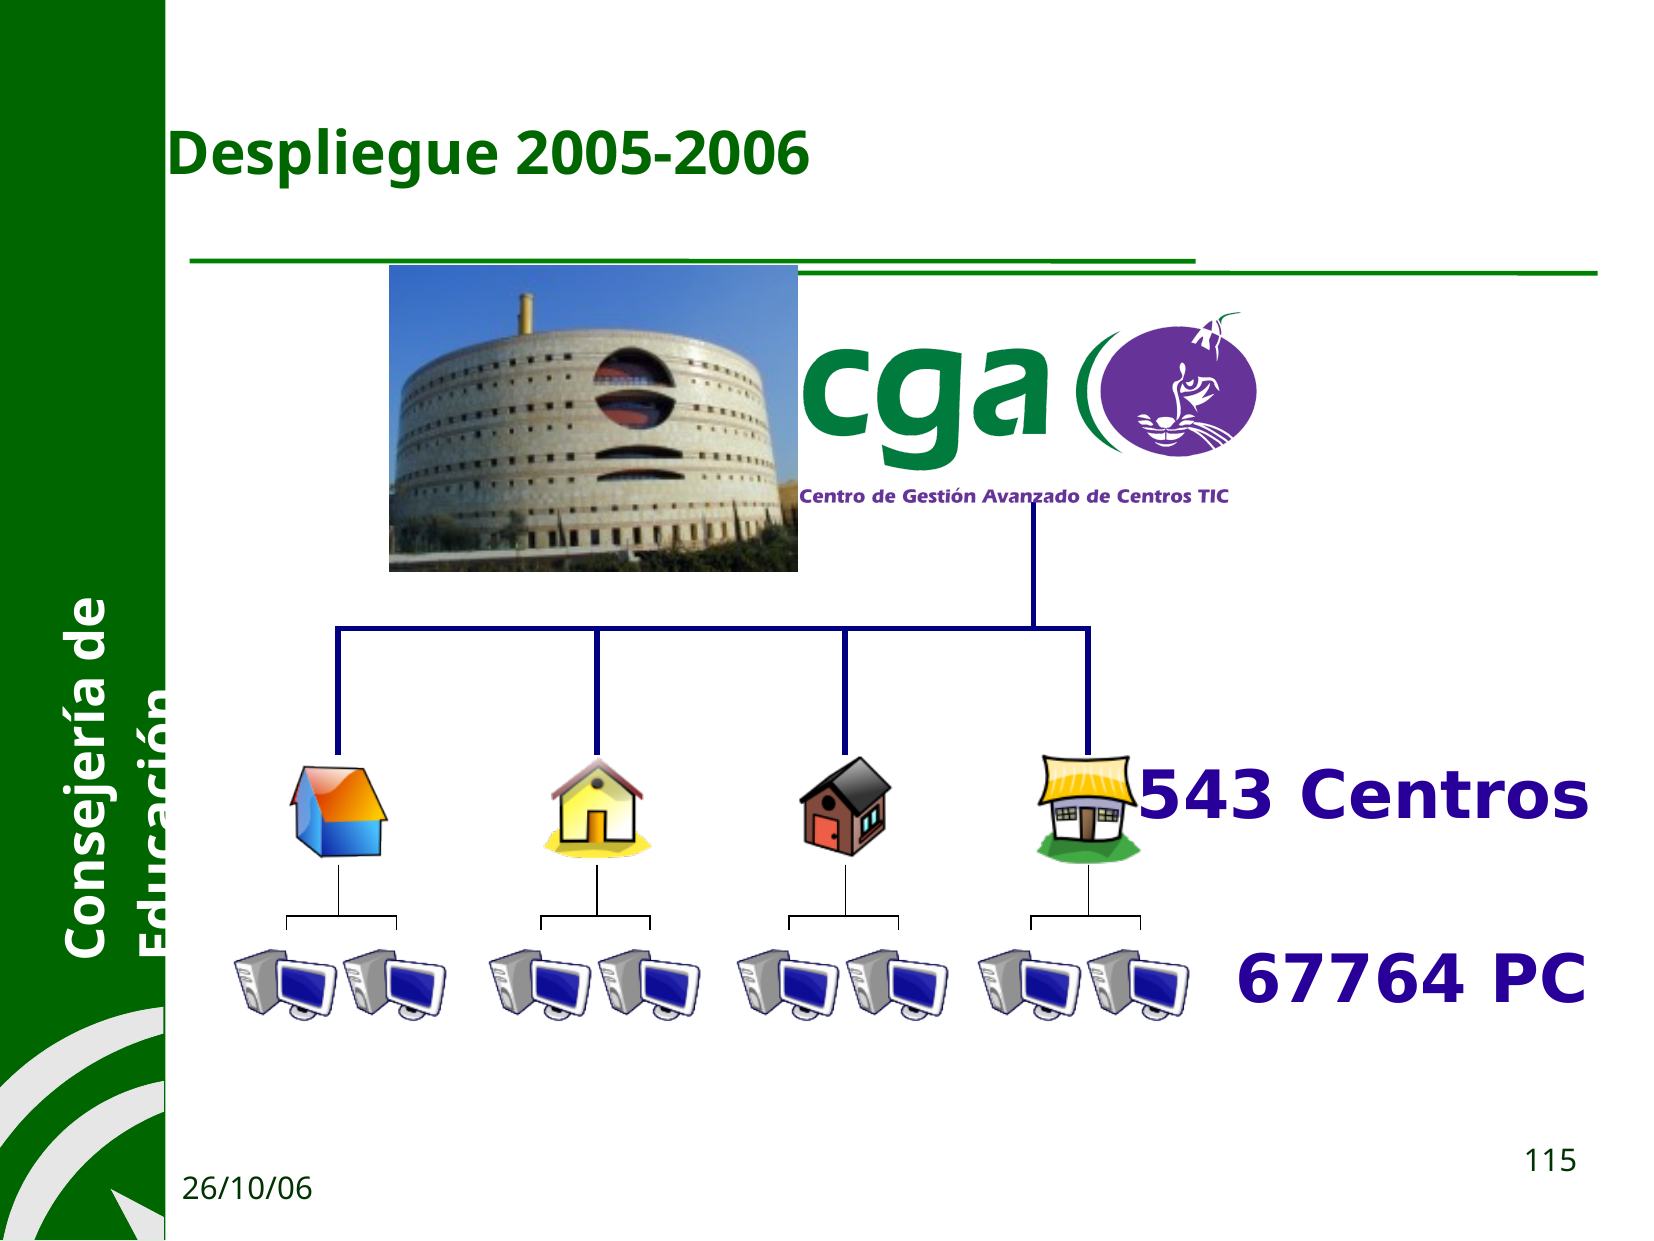

# Despliegue 2005-2006
543 Centros
67764 PC
115